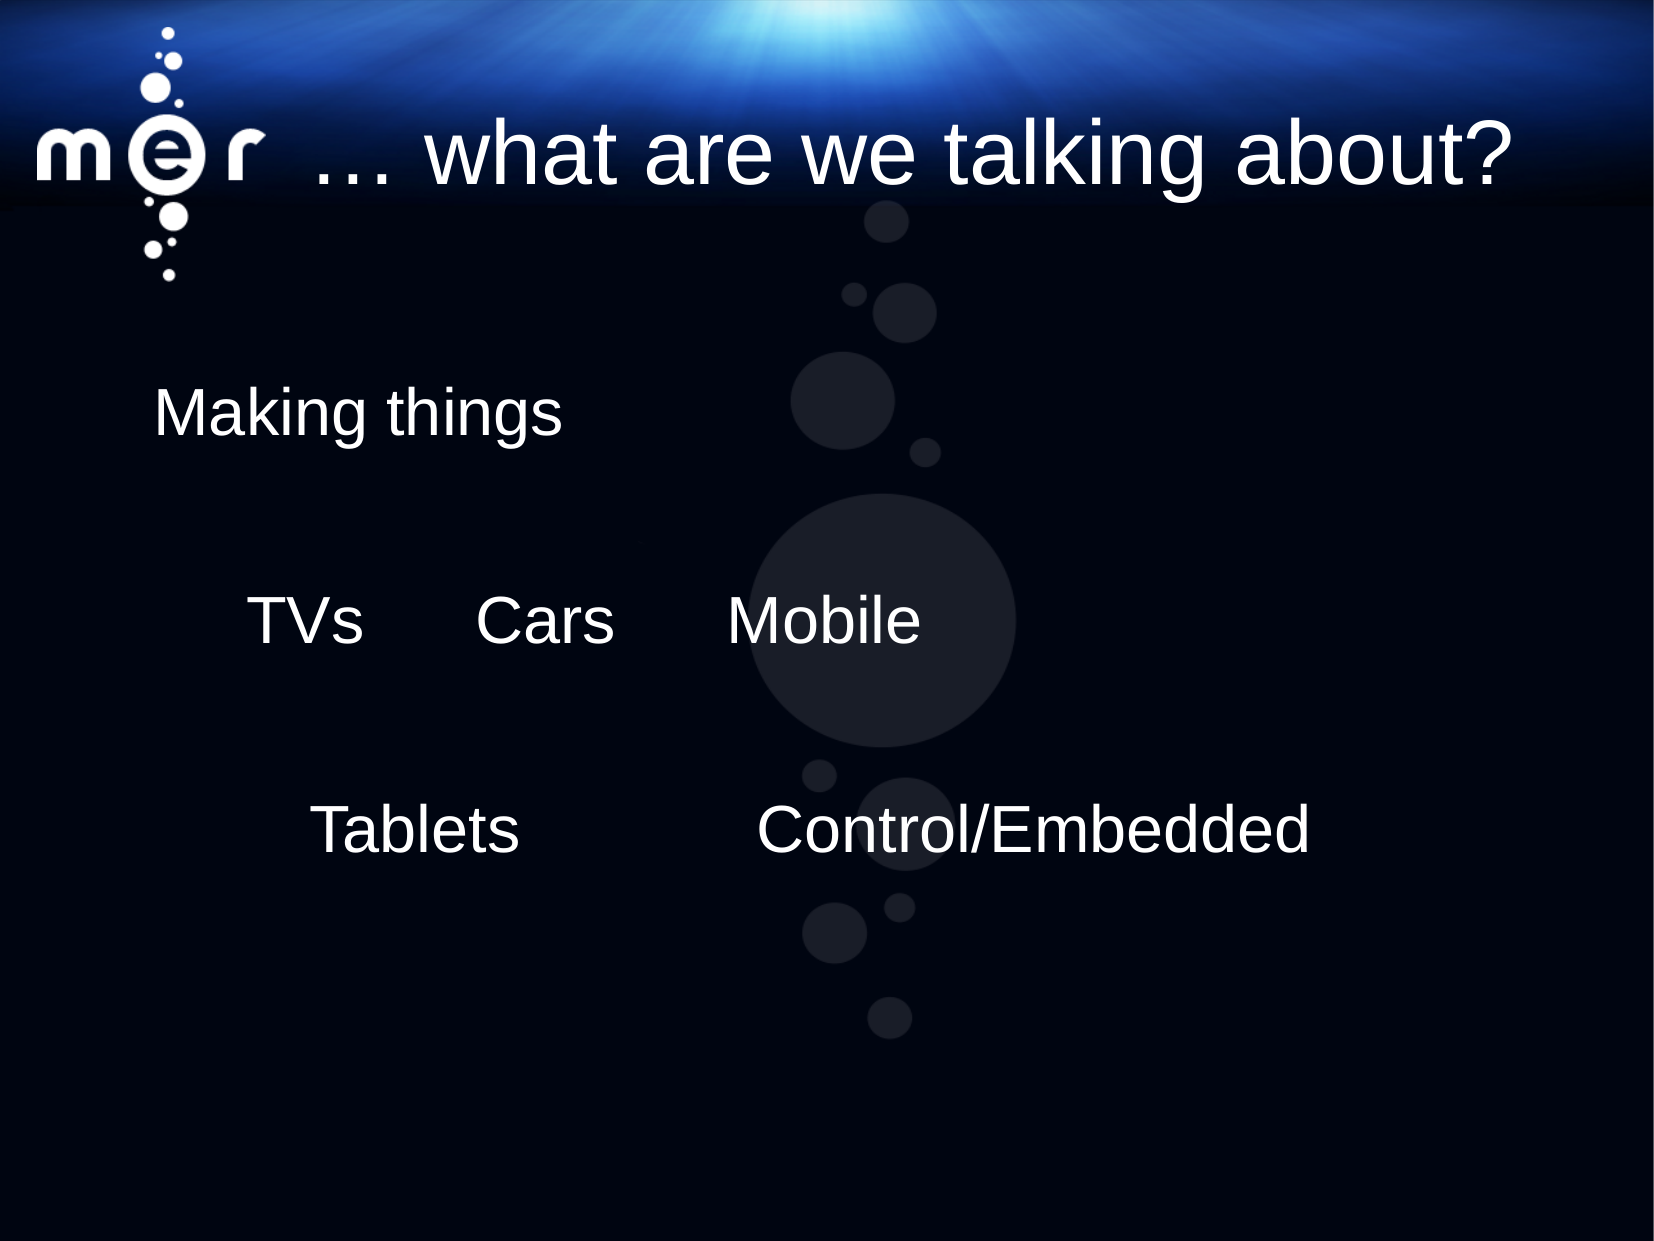

# … what are we talking about?
Making things
 TVs Cars Mobile
 Tablets 	 Control/Embedded